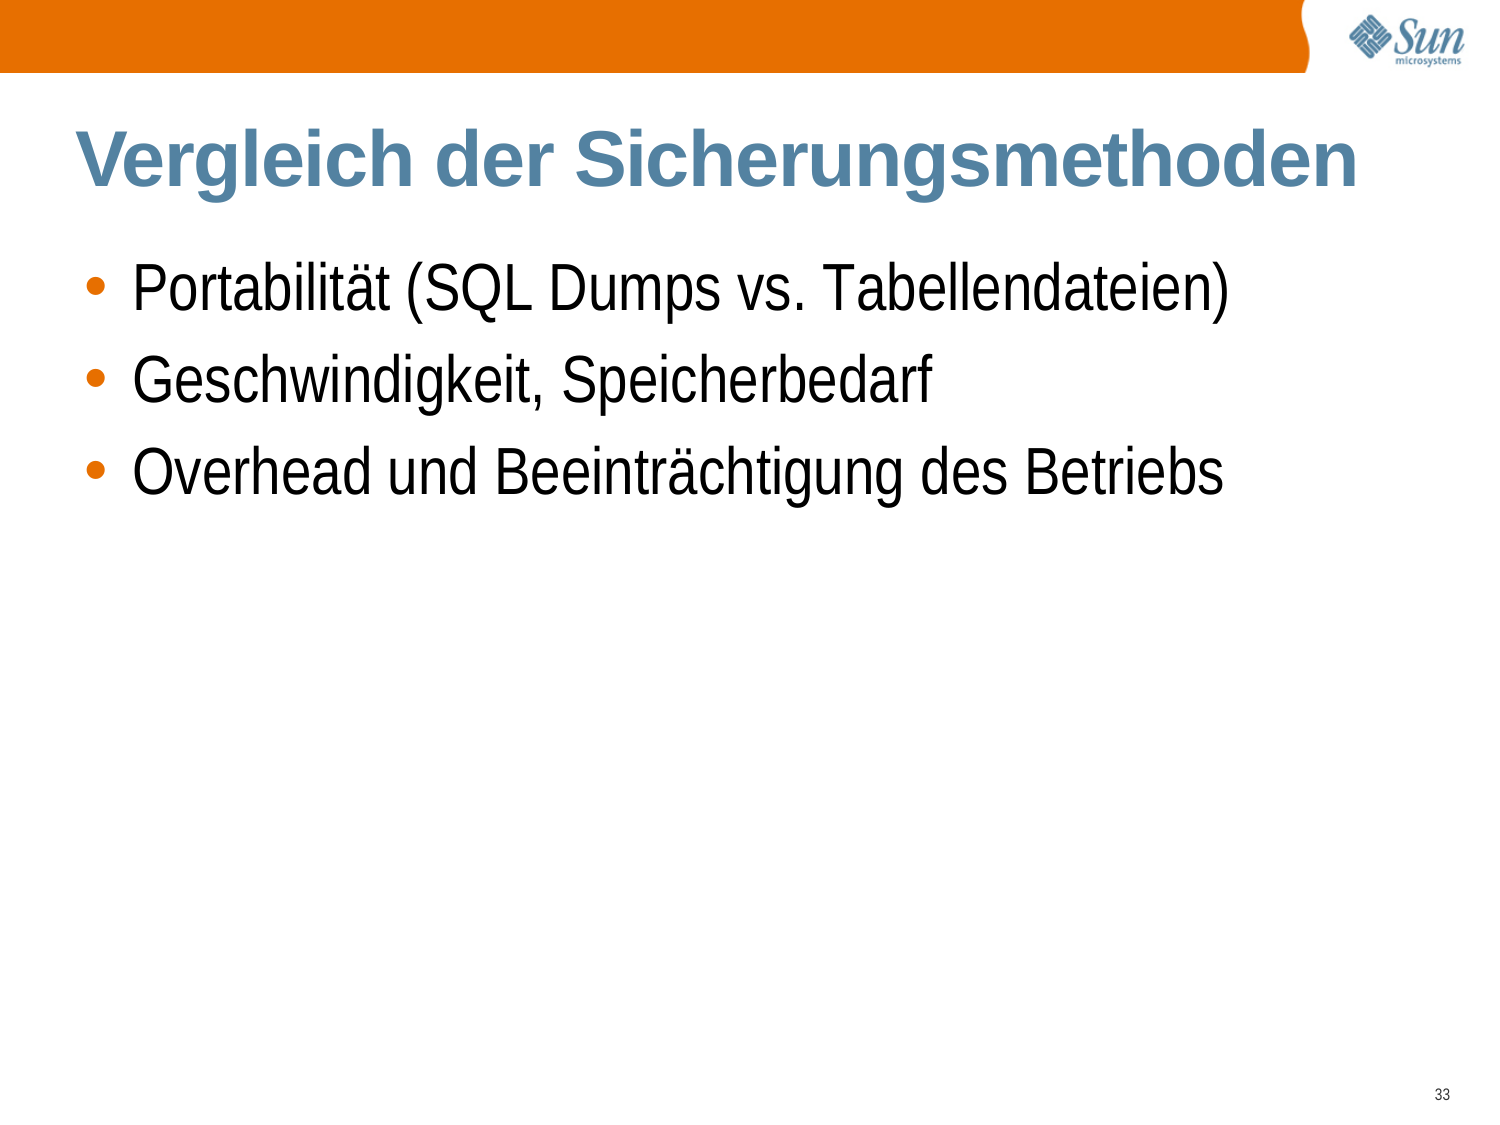

# Vergleich der Sicherungsmethoden
Portabilität (SQL Dumps vs. Tabellendateien)
Geschwindigkeit, Speicherbedarf
Overhead und Beeinträchtigung des Betriebs